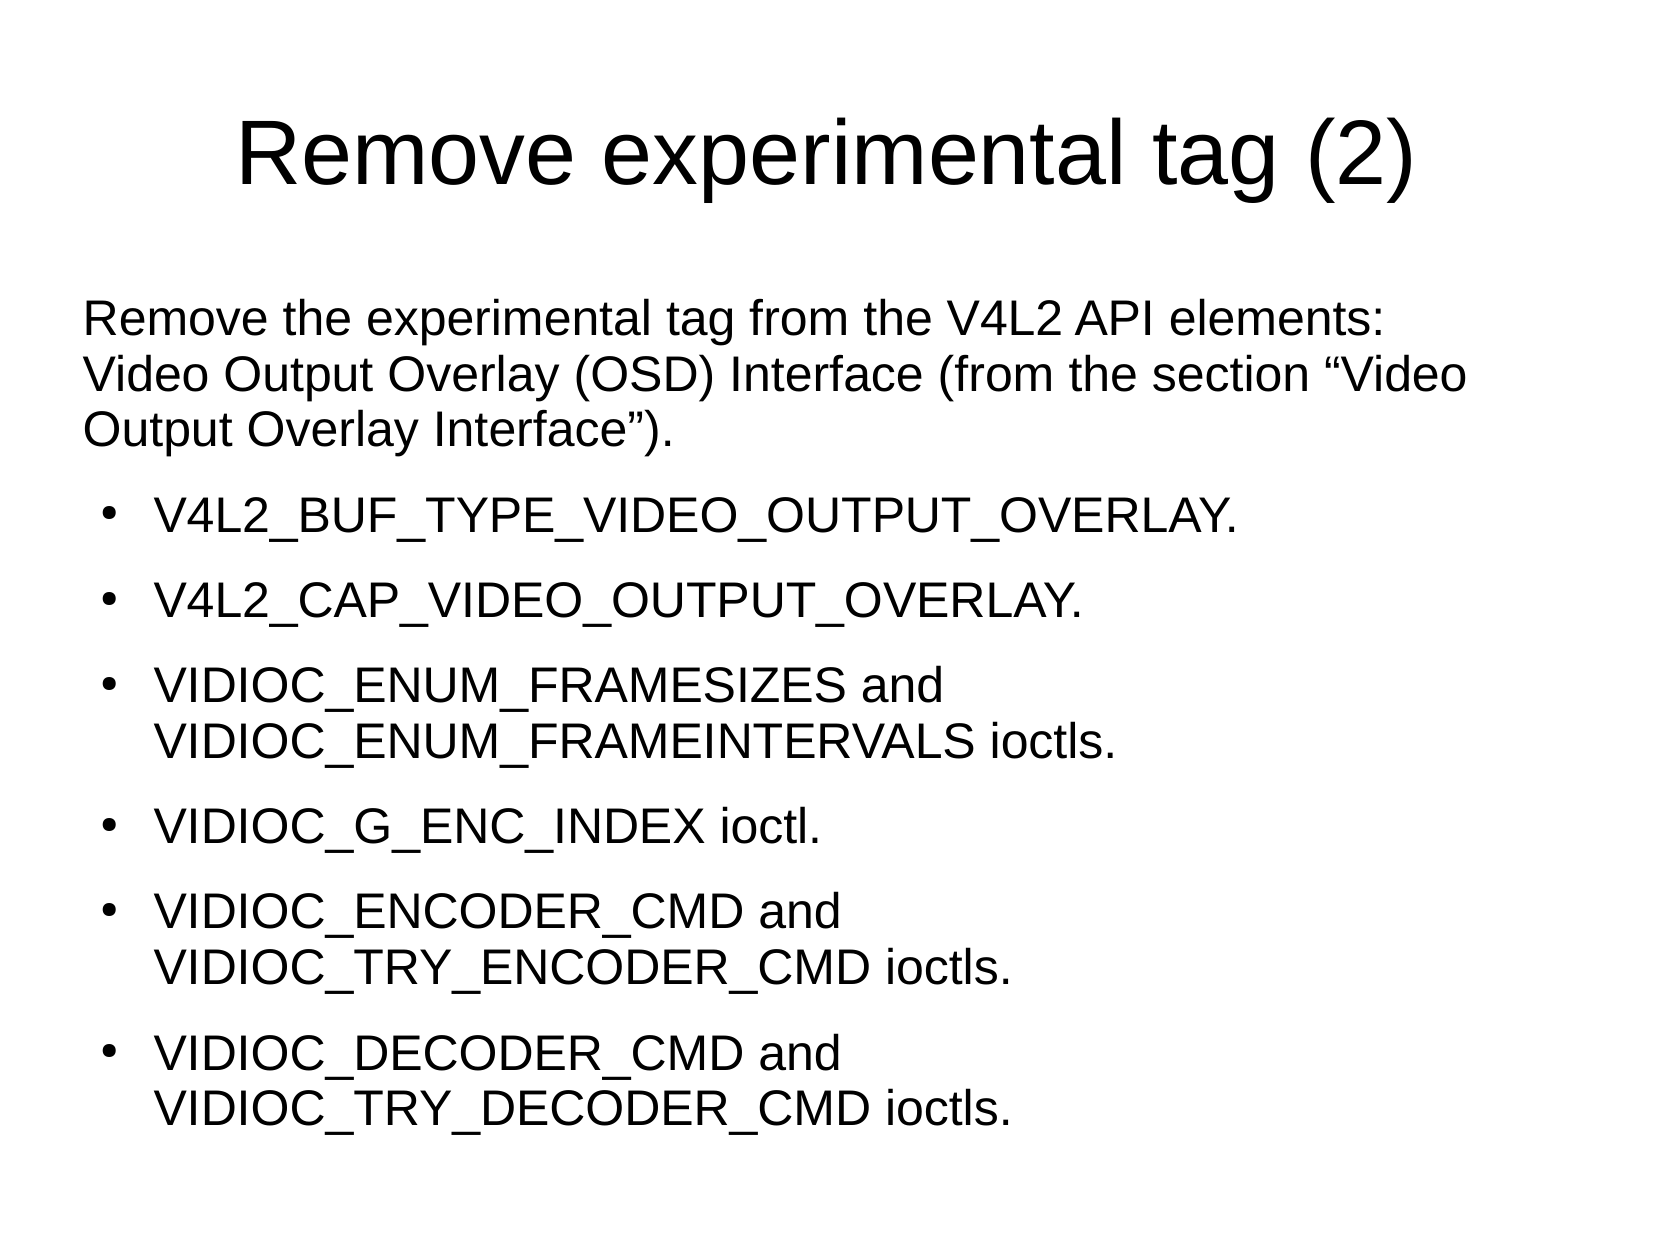

# Remove experimental tag (2)
Remove the experimental tag from the V4L2 API elements:
Video Output Overlay (OSD) Interface (from the section “Video Output Overlay Interface”).
V4L2_BUF_TYPE_VIDEO_OUTPUT_OVERLAY.
V4L2_CAP_VIDEO_OUTPUT_OVERLAY.
VIDIOC_ENUM_FRAMESIZES and VIDIOC_ENUM_FRAMEINTERVALS ioctls.
VIDIOC_G_ENC_INDEX ioctl.
VIDIOC_ENCODER_CMD and VIDIOC_TRY_ENCODER_CMD ioctls.
VIDIOC_DECODER_CMD and VIDIOC_TRY_DECODER_CMD ioctls.